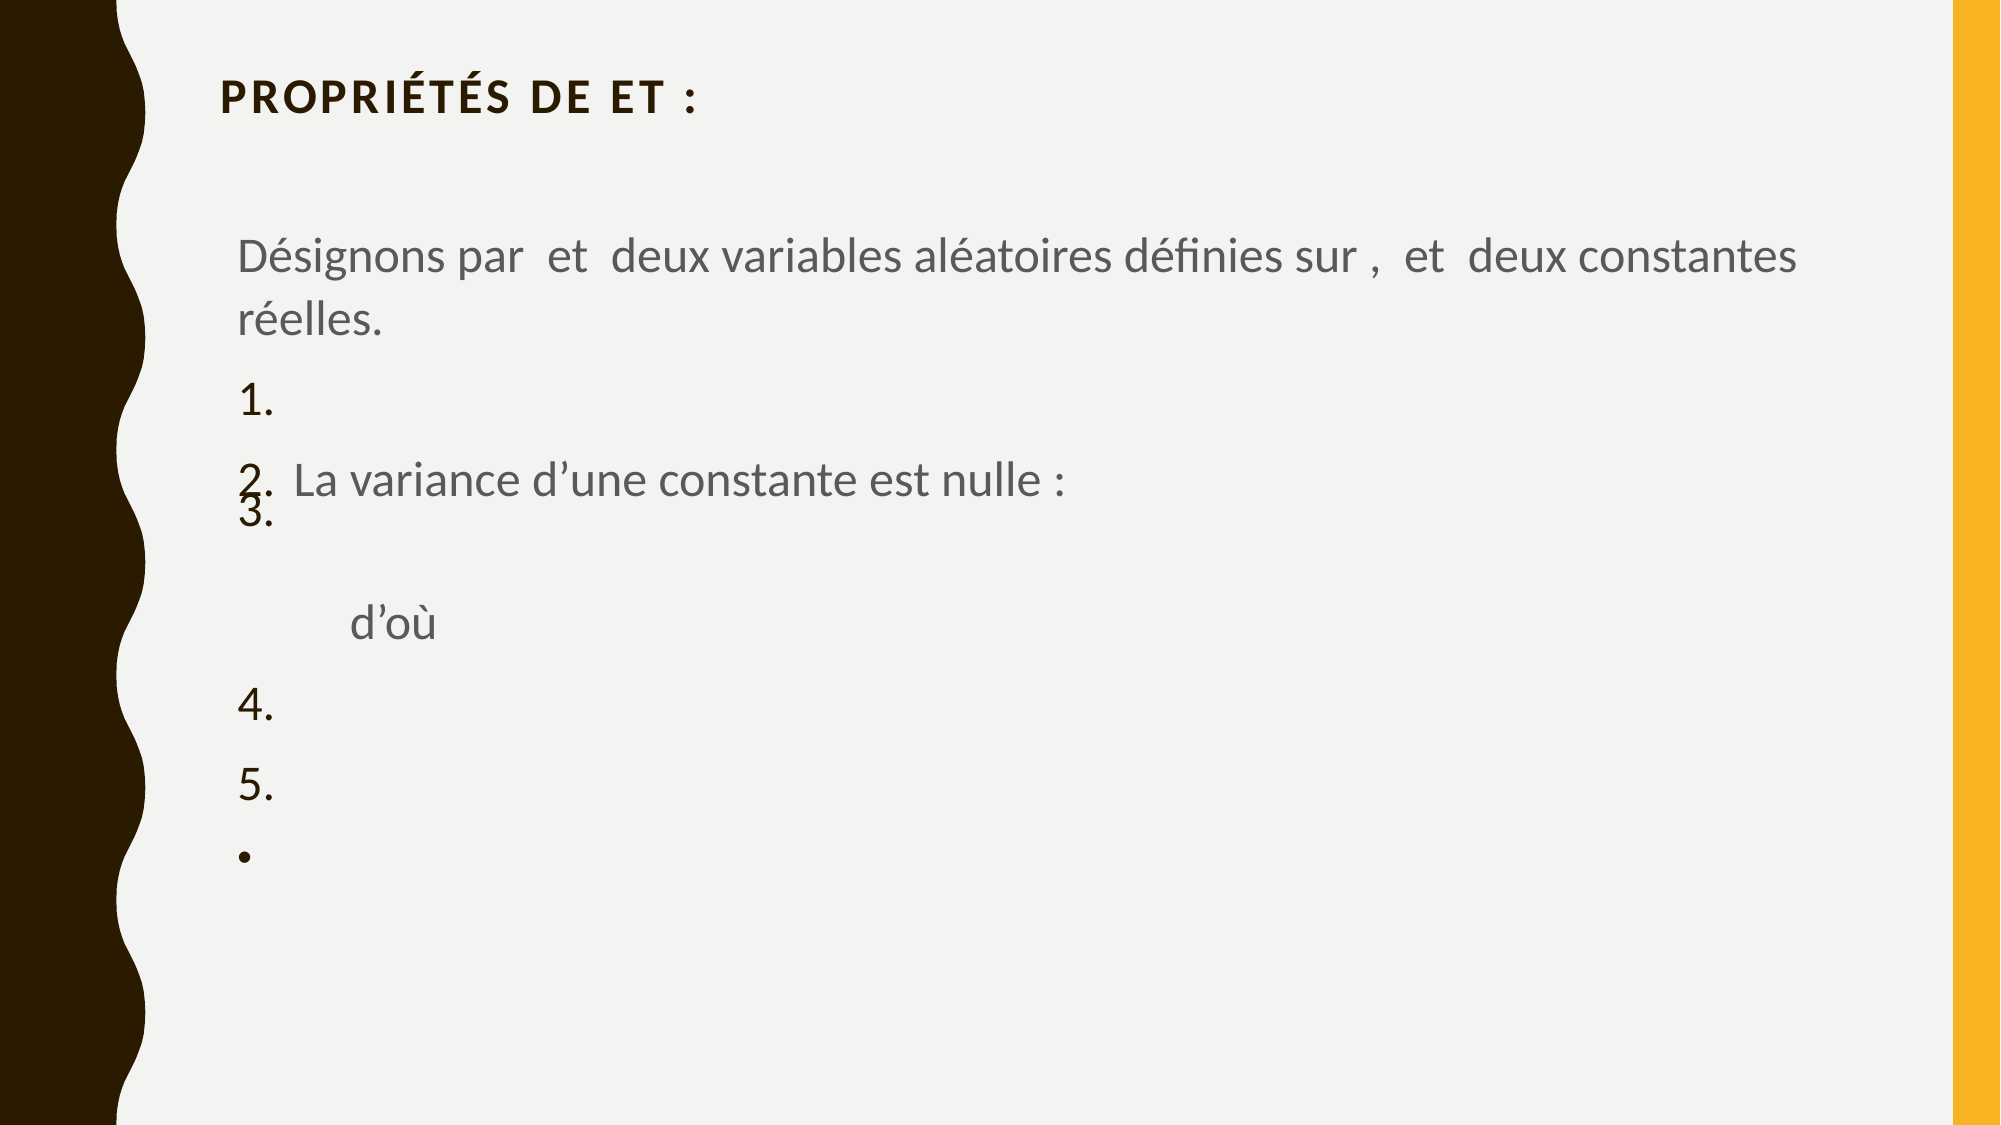

# Propriétés de et :
Désignons par et deux variables aléatoires définies sur , et deux constantes réelles.
La variance d’une constante est nulle :
d’où